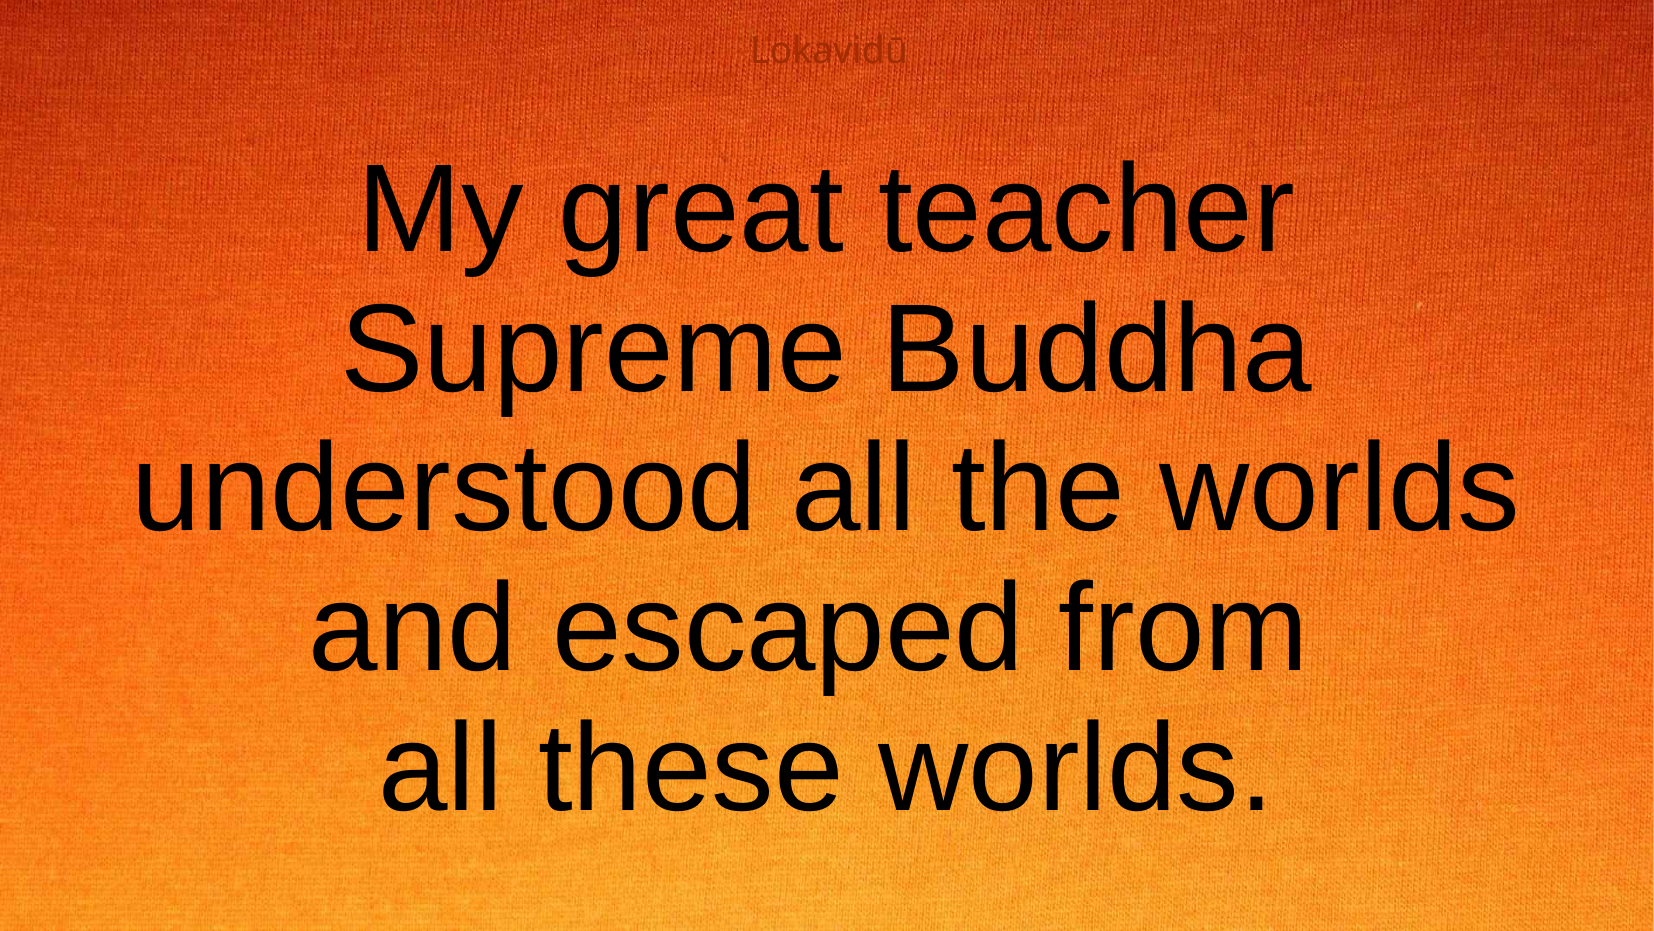

Lokavidū
# My great teacher
Supreme Buddha
understood all the worlds and escaped from
all these worlds.